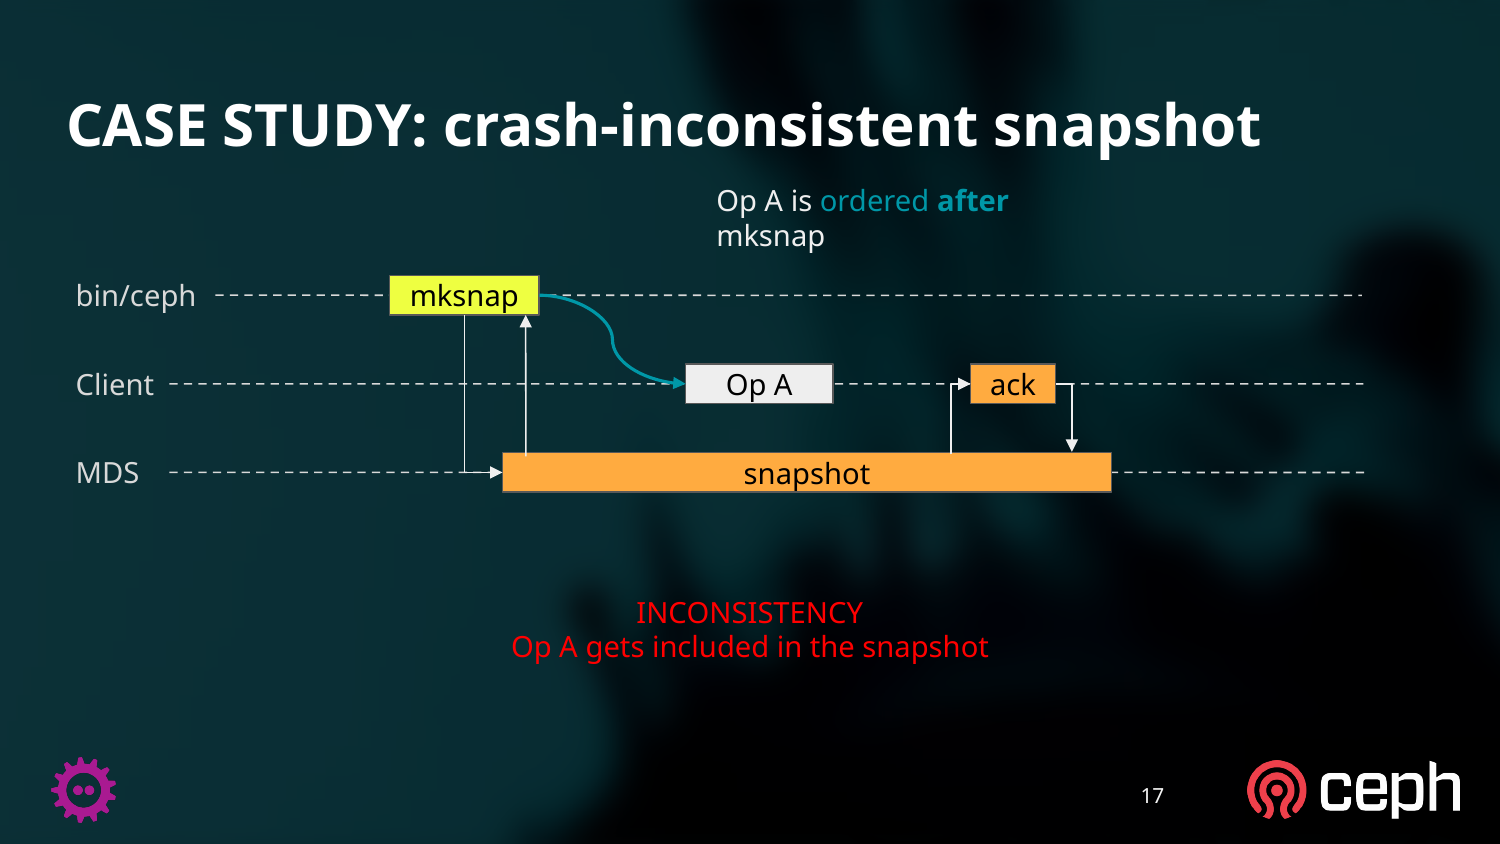

# CASE STUDY: crash-inconsistent snapshot
Op A is ordered after mksnap
bin/ceph
mksnap
Client
Op A
ack
MDS
snapshot
INCONSISTENCY
Op A gets included in the snapshot